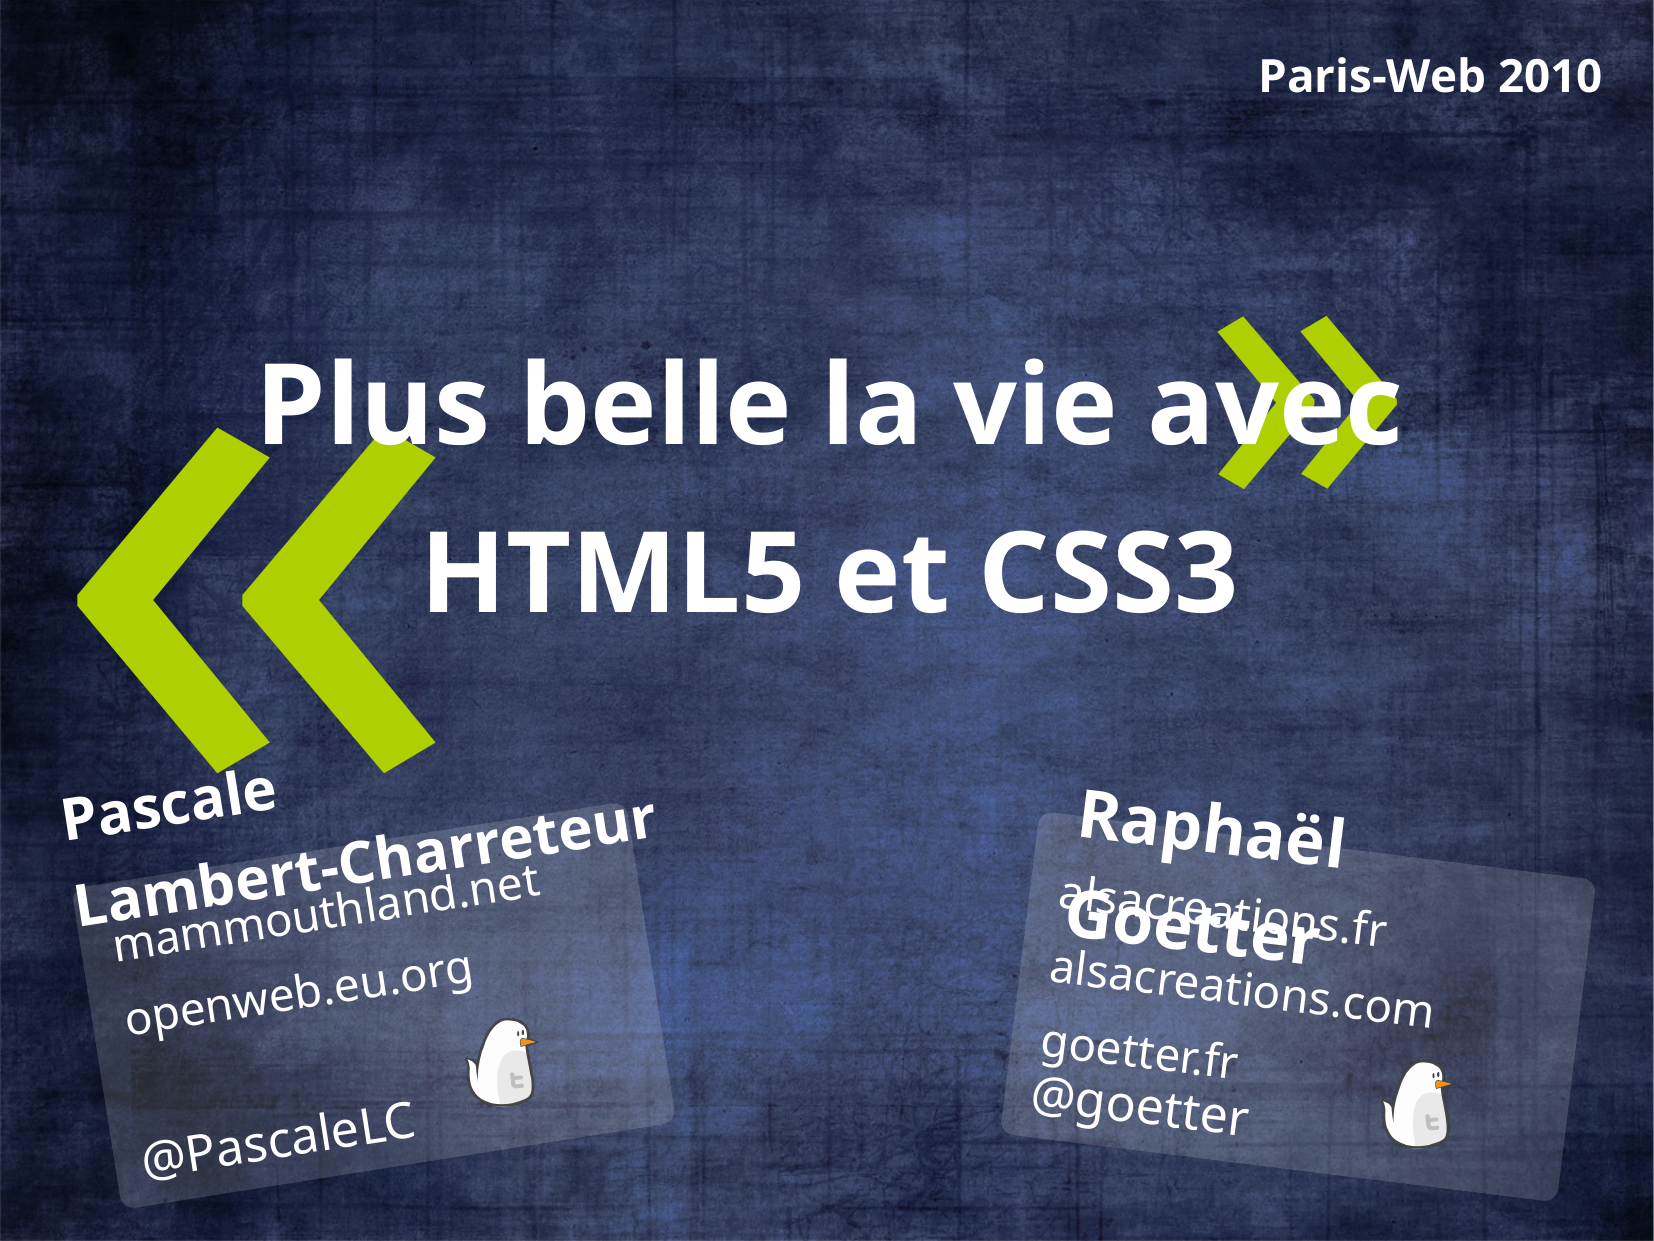

«
«
Plus belle la vie avec HTML5 et CSS3
Pascale
Lambert-Charreteur
Raphaël Goetter
mammouthland.net
openweb.eu.org
alsacreations.fr
alsacreations.com
goetter.fr
@goetter
@PascaleLC